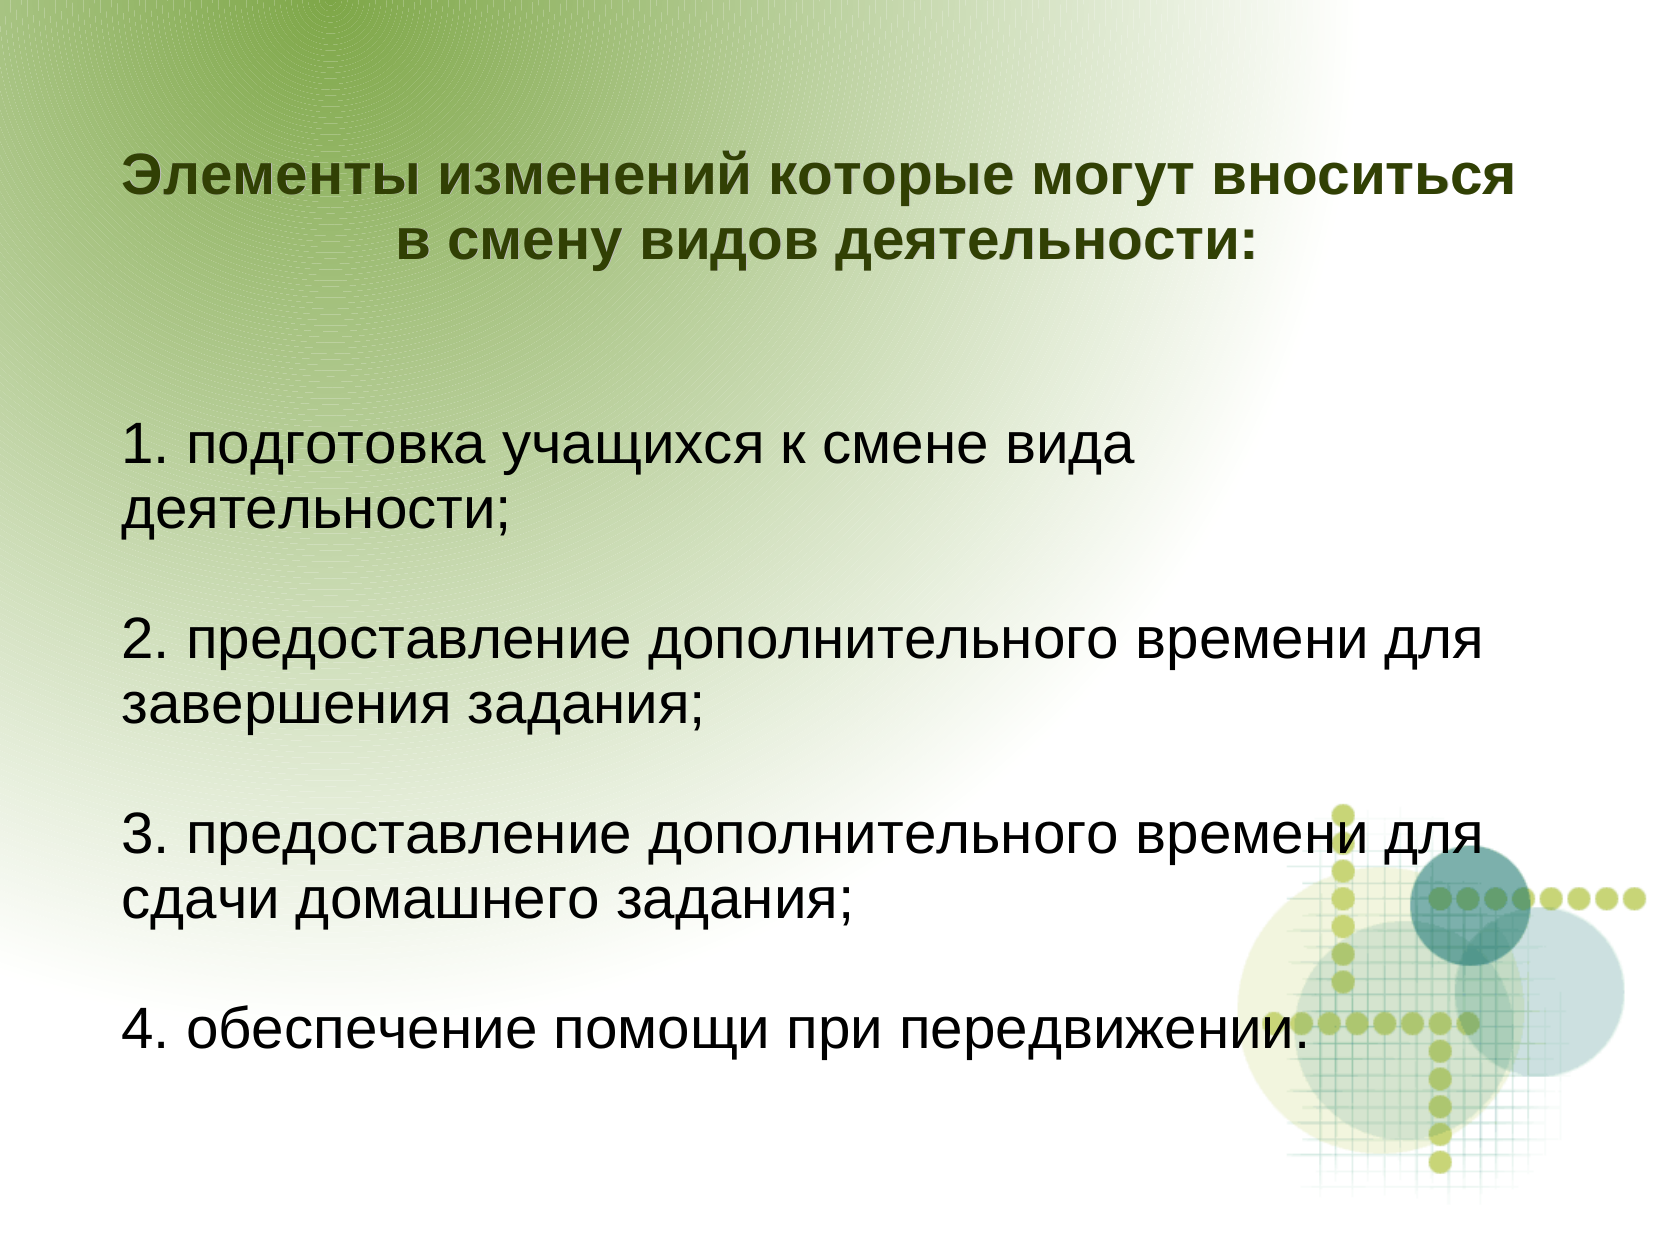

# Элементы изменений которые могут вноситься в смену видов деятельности:
1. подготовка учащихся к смене вида деятельности;
2. предоставление дополнительного времени для завершения задания;
3. предоставление дополнительного времени для сдачи домашнего задания;
4. обеспечение помощи при передвижении.